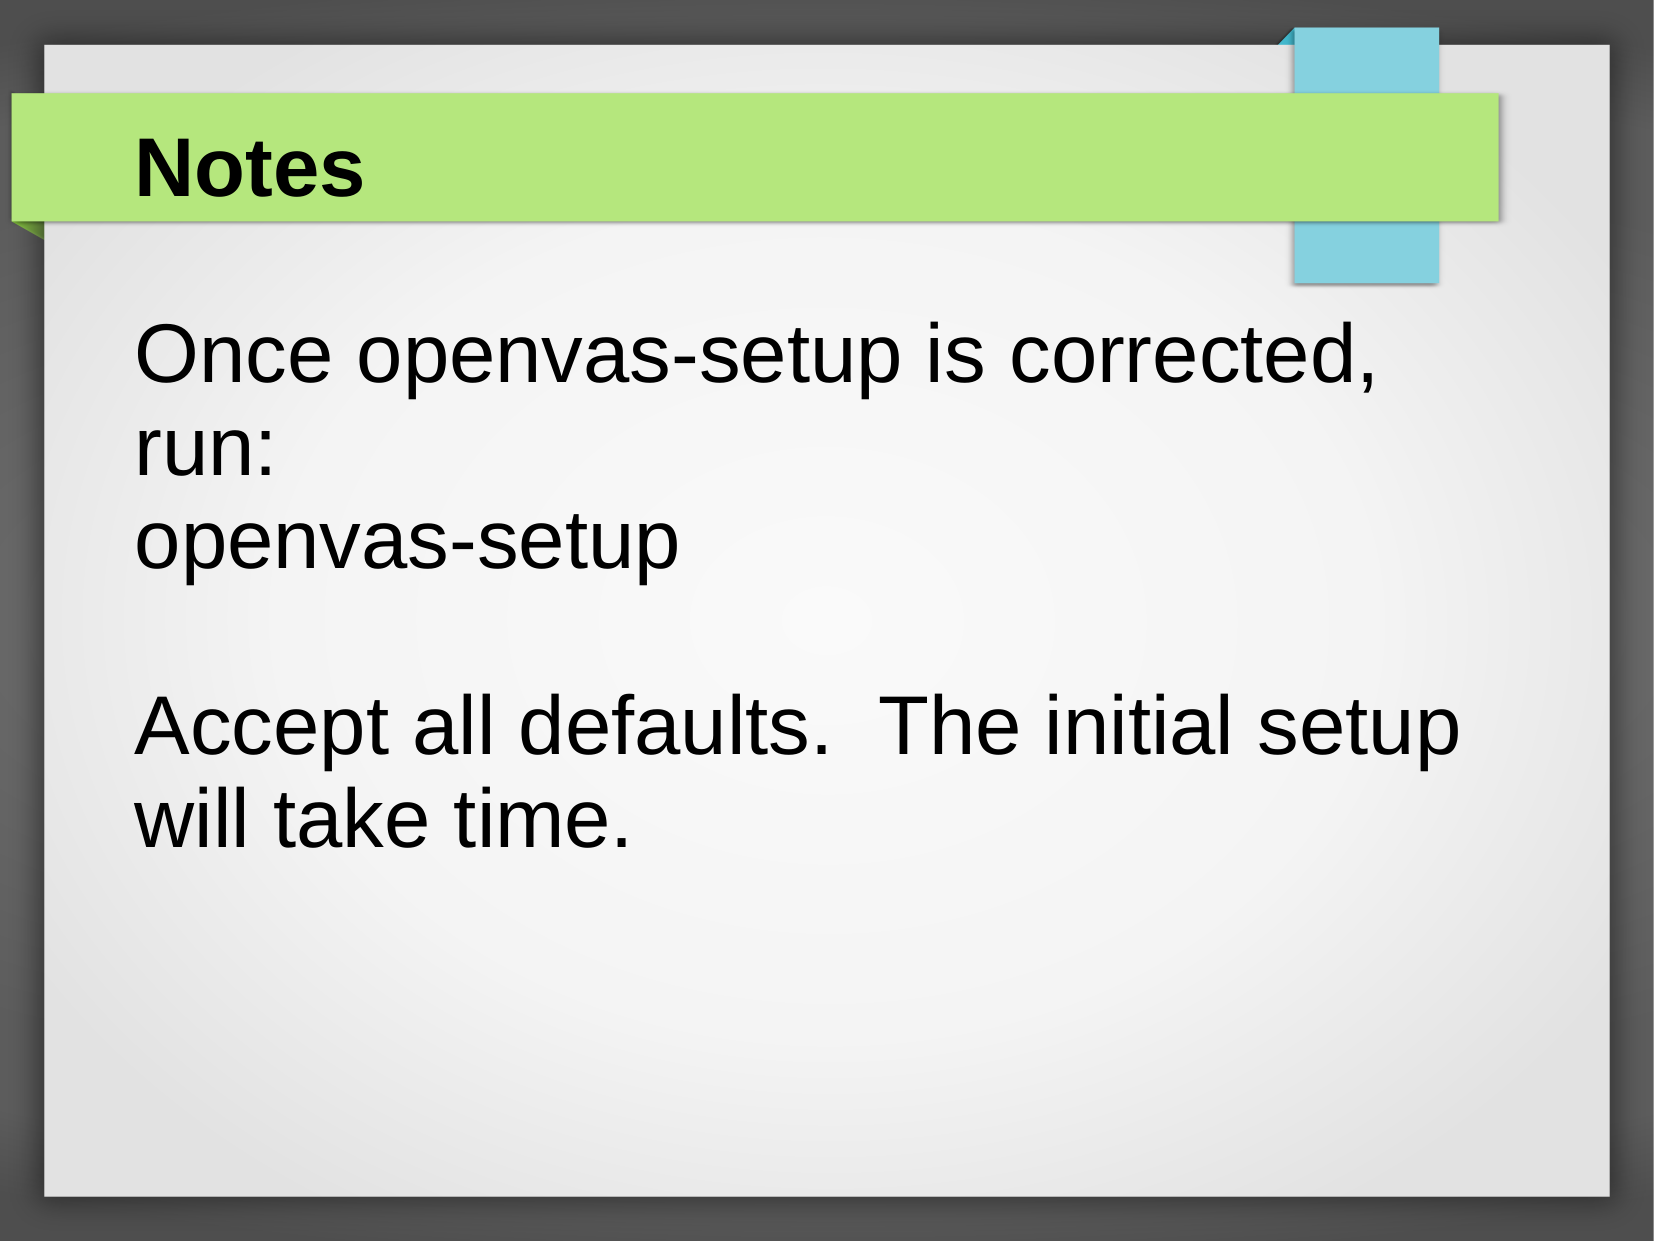

Notes
Once openvas-setup is corrected,
run:
openvas-setup
Accept all defaults. The initial setup
will take time.